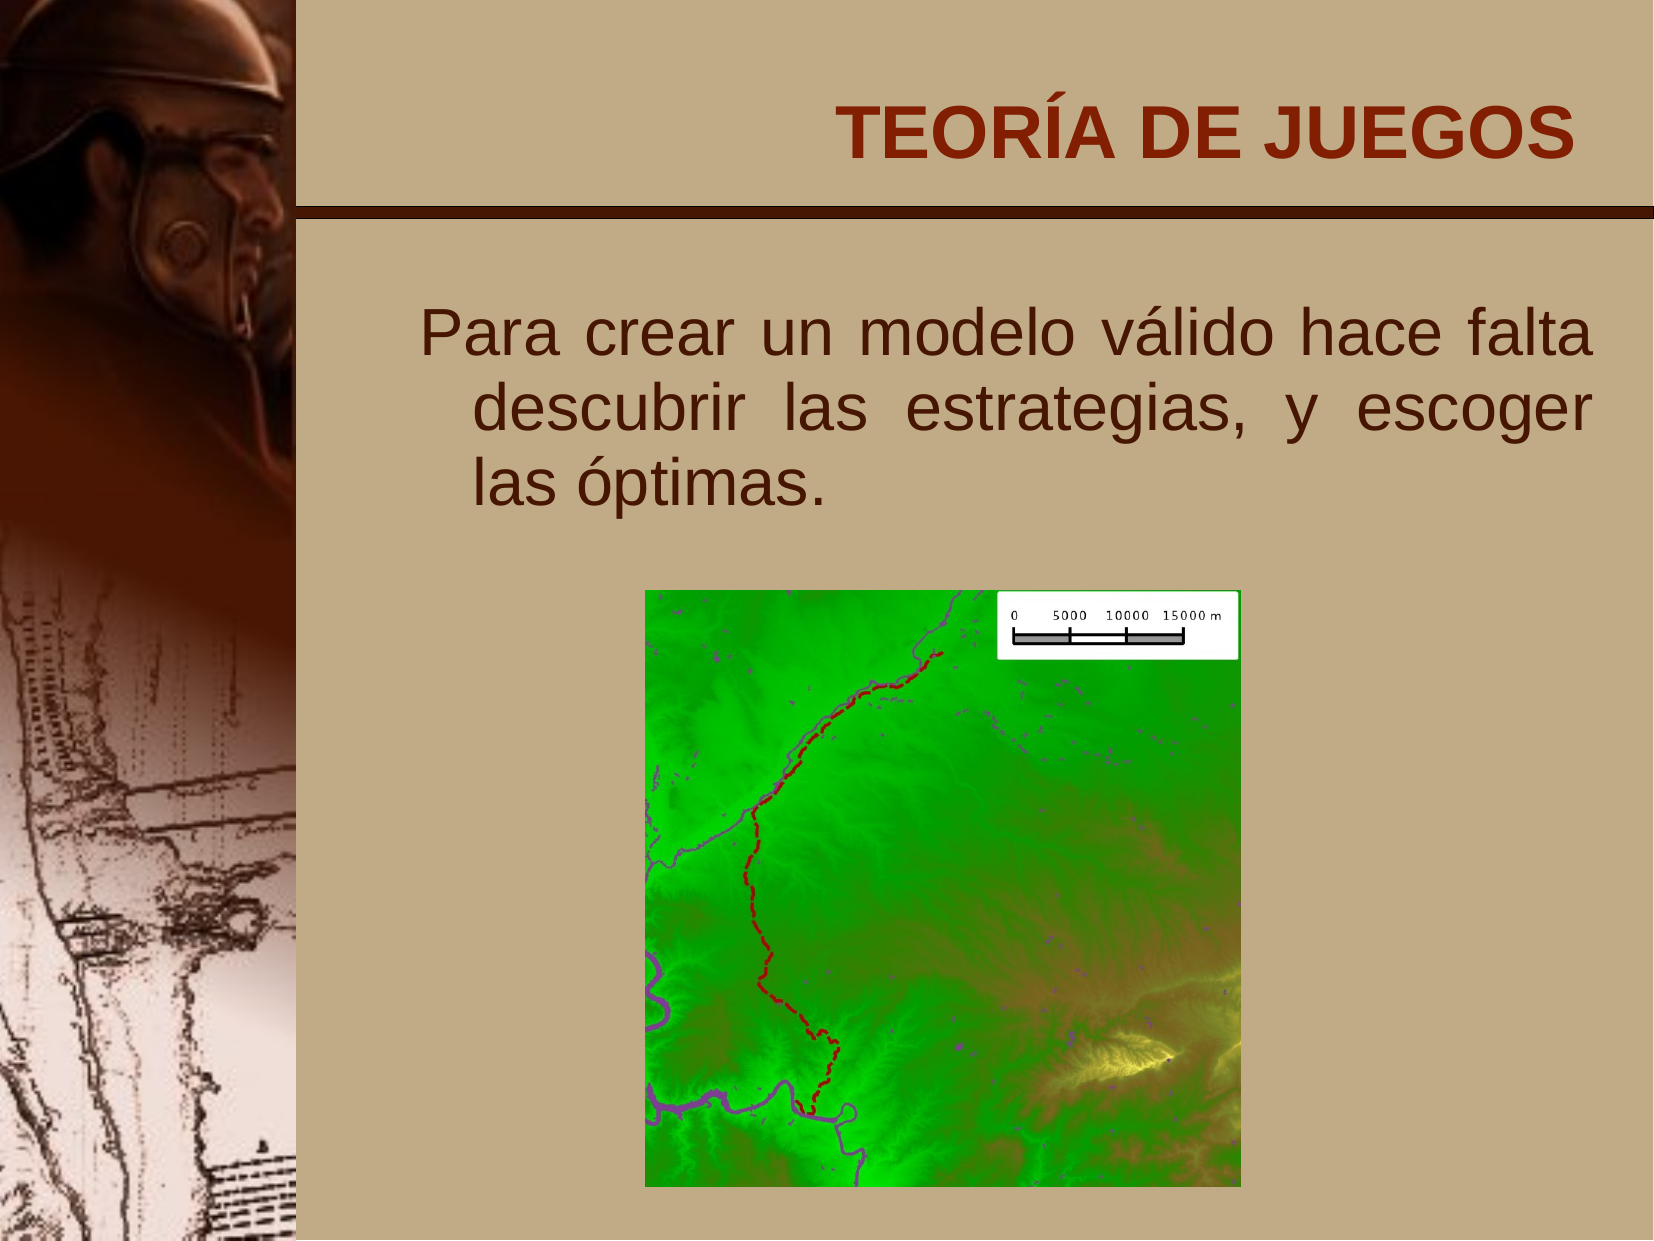

# TEORÍA DE JUEGOS
Para crear un modelo válido hace falta descubrir las estrategias, y escoger las óptimas.